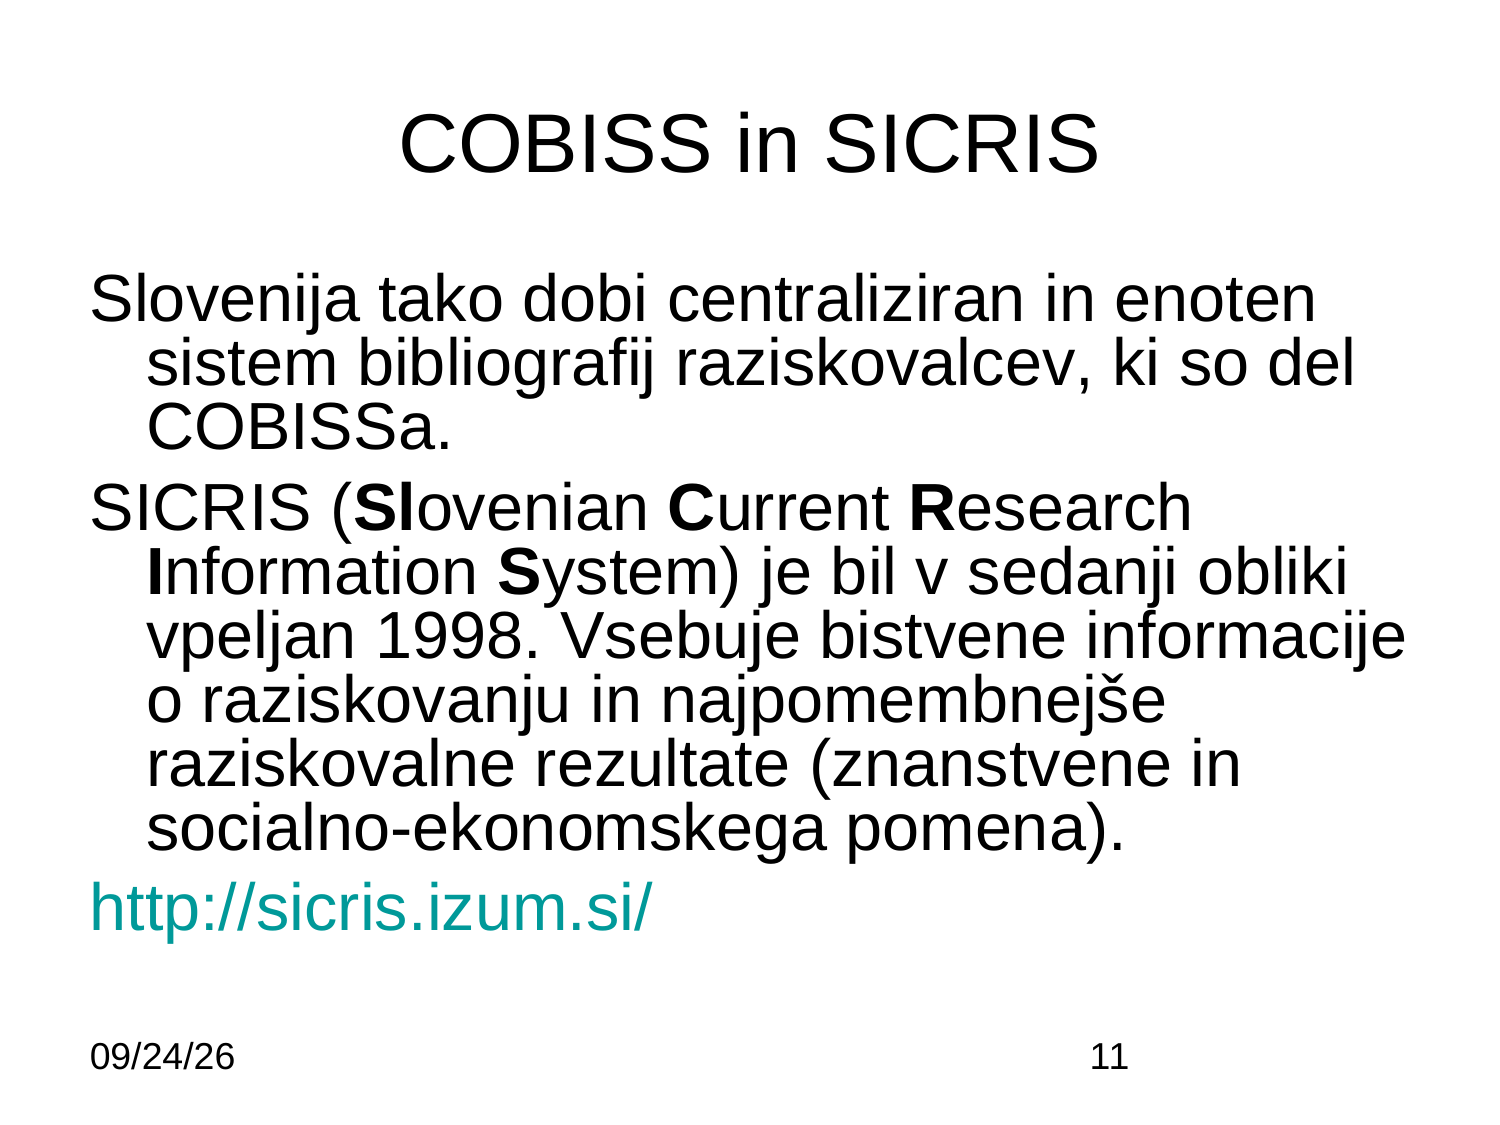

# COBISS in SICRIS
Slovenija tako dobi centraliziran in enoten sistem bibliografij raziskovalcev, ki so del COBISSa.
SICRIS (Slovenian Current Research Information System) je bil v sedanji obliki vpeljan 1998. Vsebuje bistvene informacije o raziskovanju in najpomembnejše raziskovalne rezultate (znanstvene in socialno-ekonomskega pomena).
http://sicris.izum.si/
11